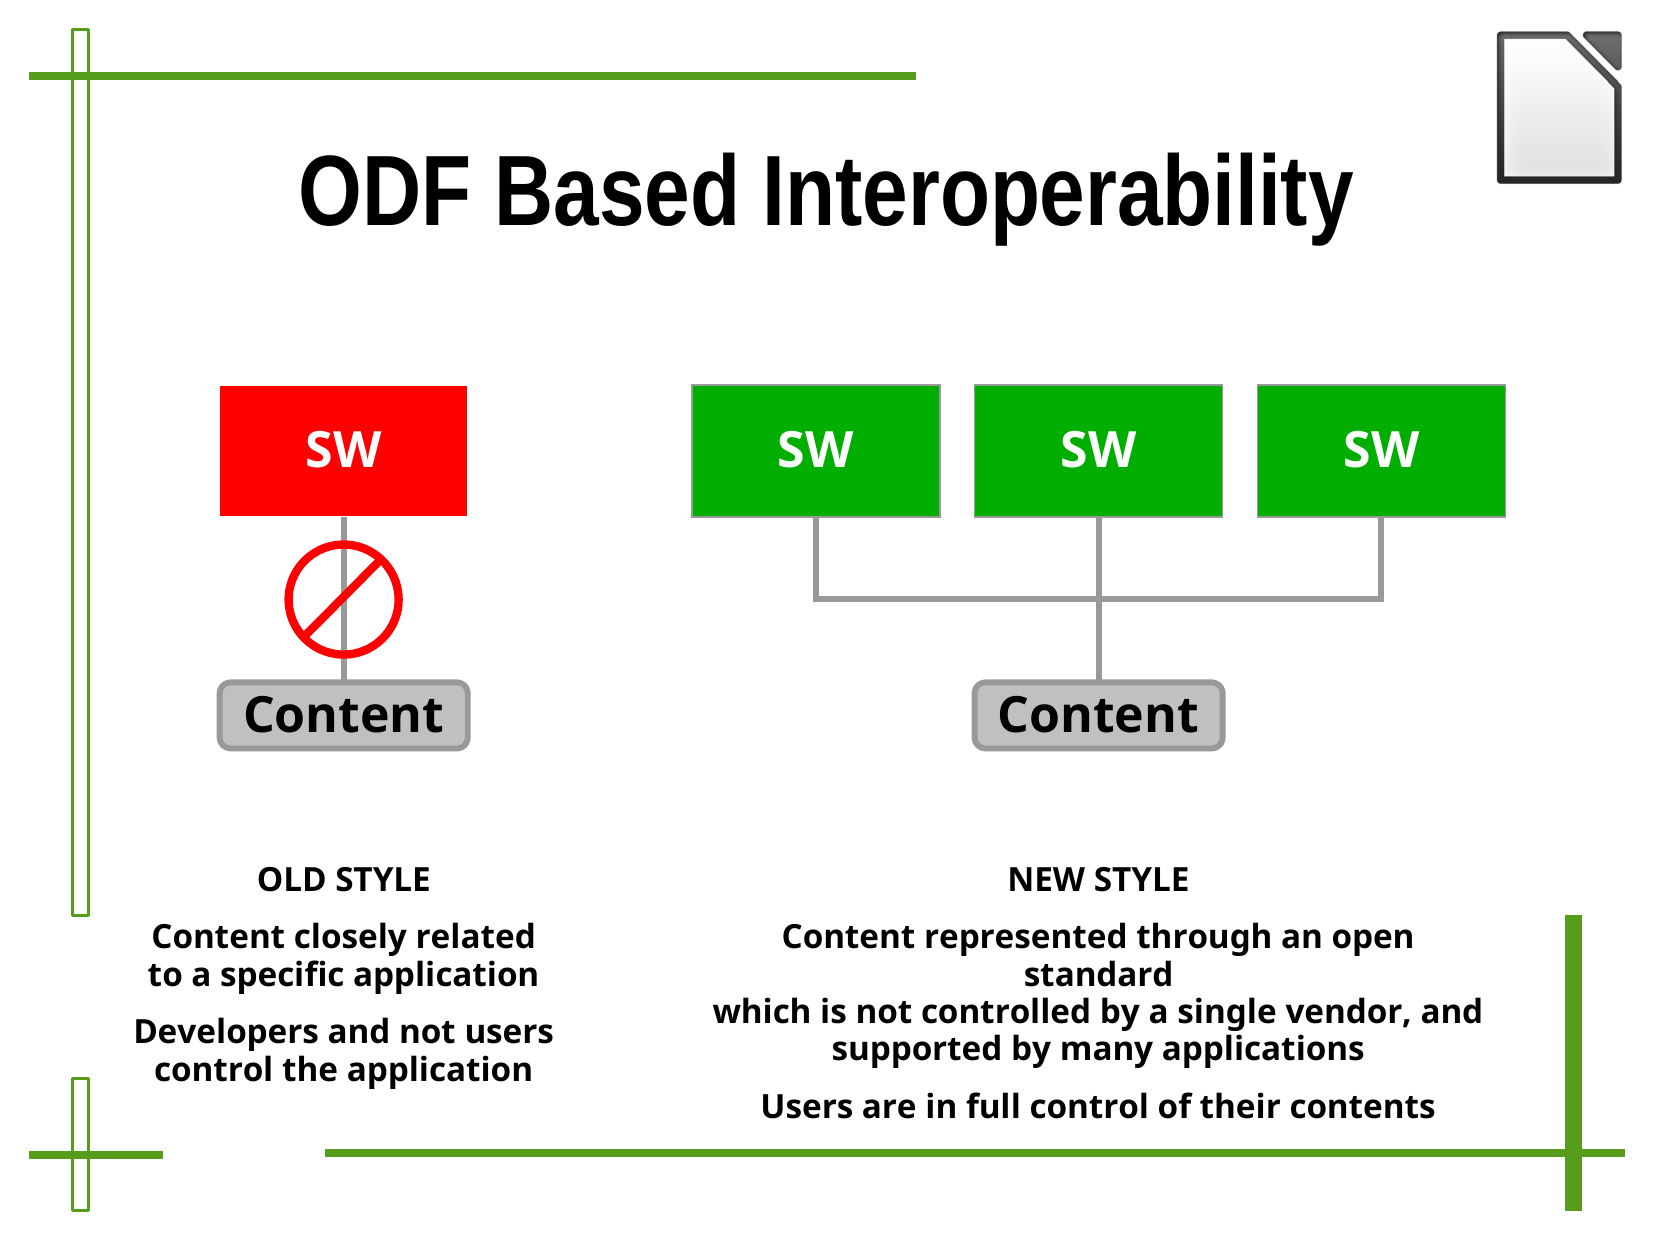

# ODF Based Interoperability
SW
SW
SW
SW
Content
Content
OLD STYLE
Content closely related
to a specific application
Developers and not users
control the application
NEW STYLE
Content represented through an open standard
which is not controlled by a single vendor, and
supported by many applications
Users are in full control of their contents